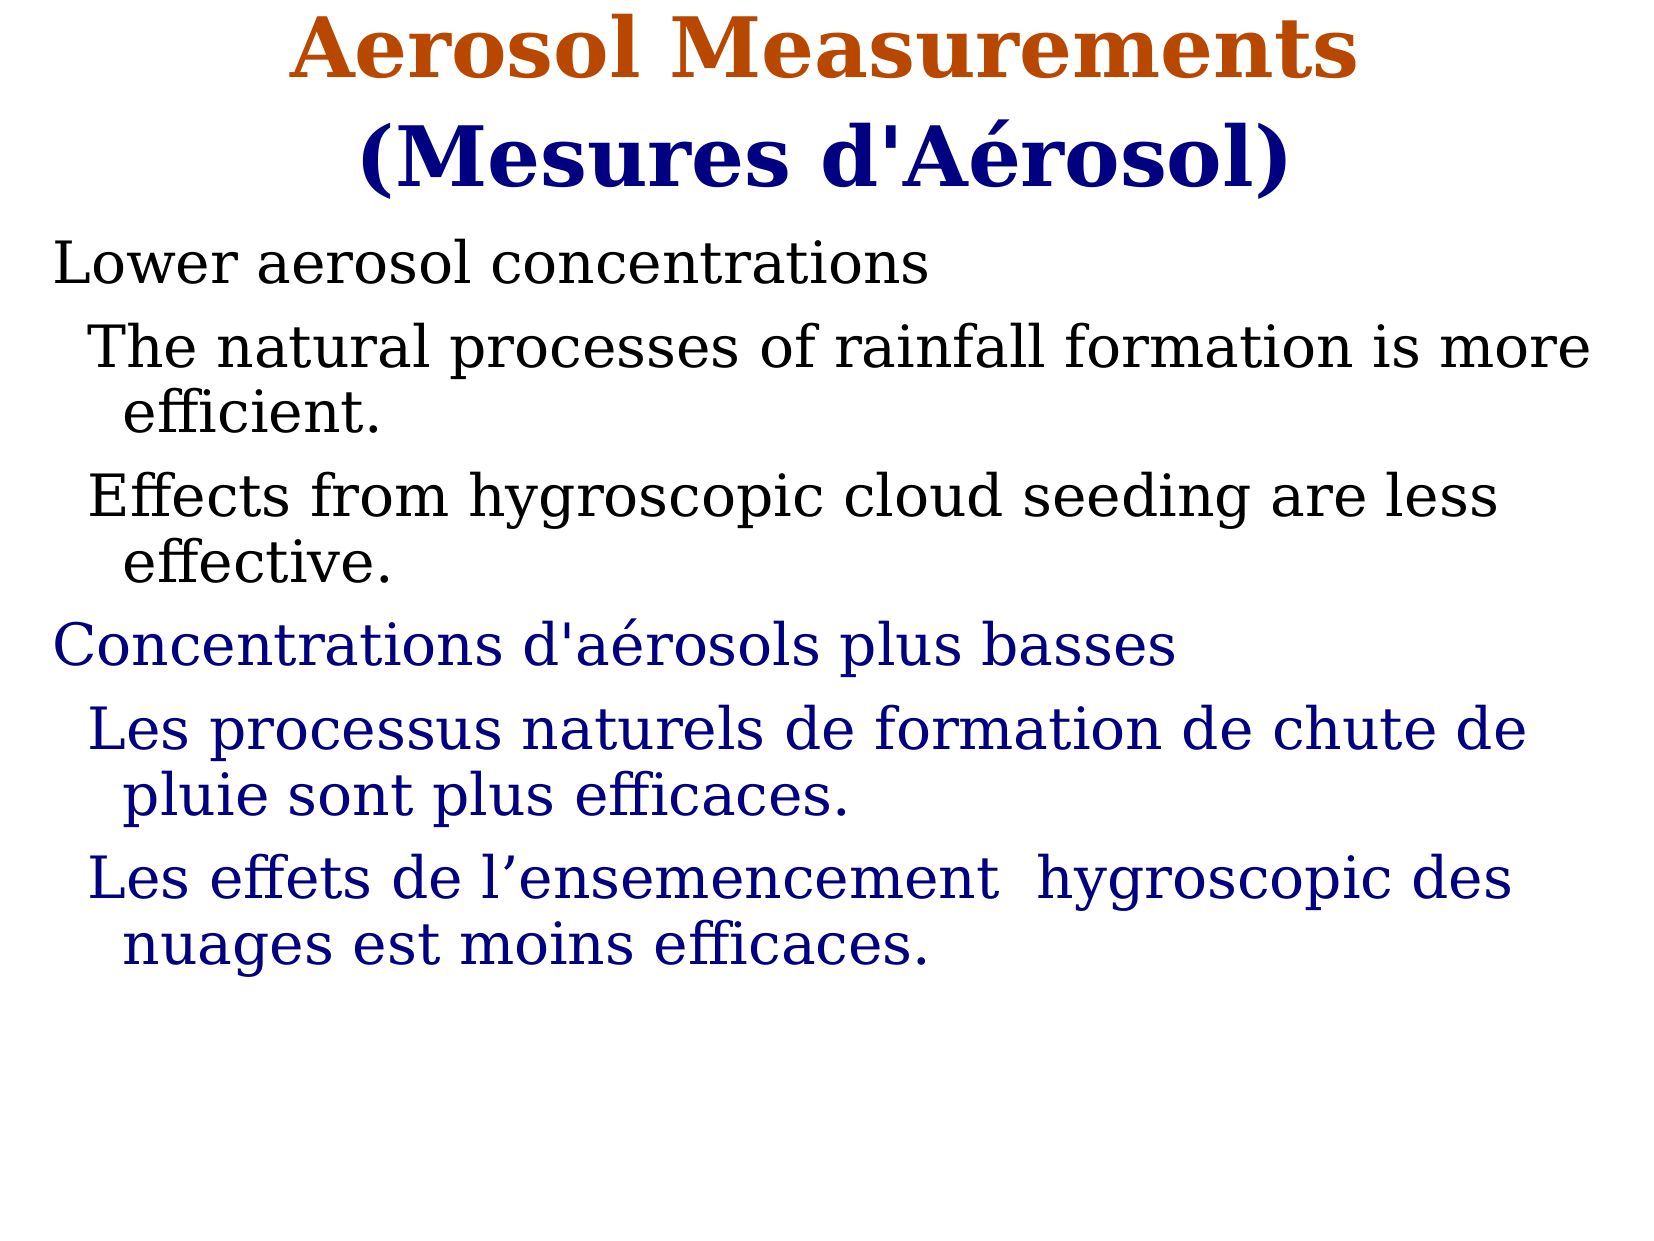

# Aerosol Measurements (Mesures d'Aérosol)‏
Lower aerosol concentrations
The natural processes of rainfall formation is more efficient.
Effects from hygroscopic cloud seeding are less effective.
Concentrations d'aérosols plus basses
Les processus naturels de formation de chute de pluie sont plus efficaces.
Les effets de l’ensemencement hygroscopic des nuages est moins efficaces.